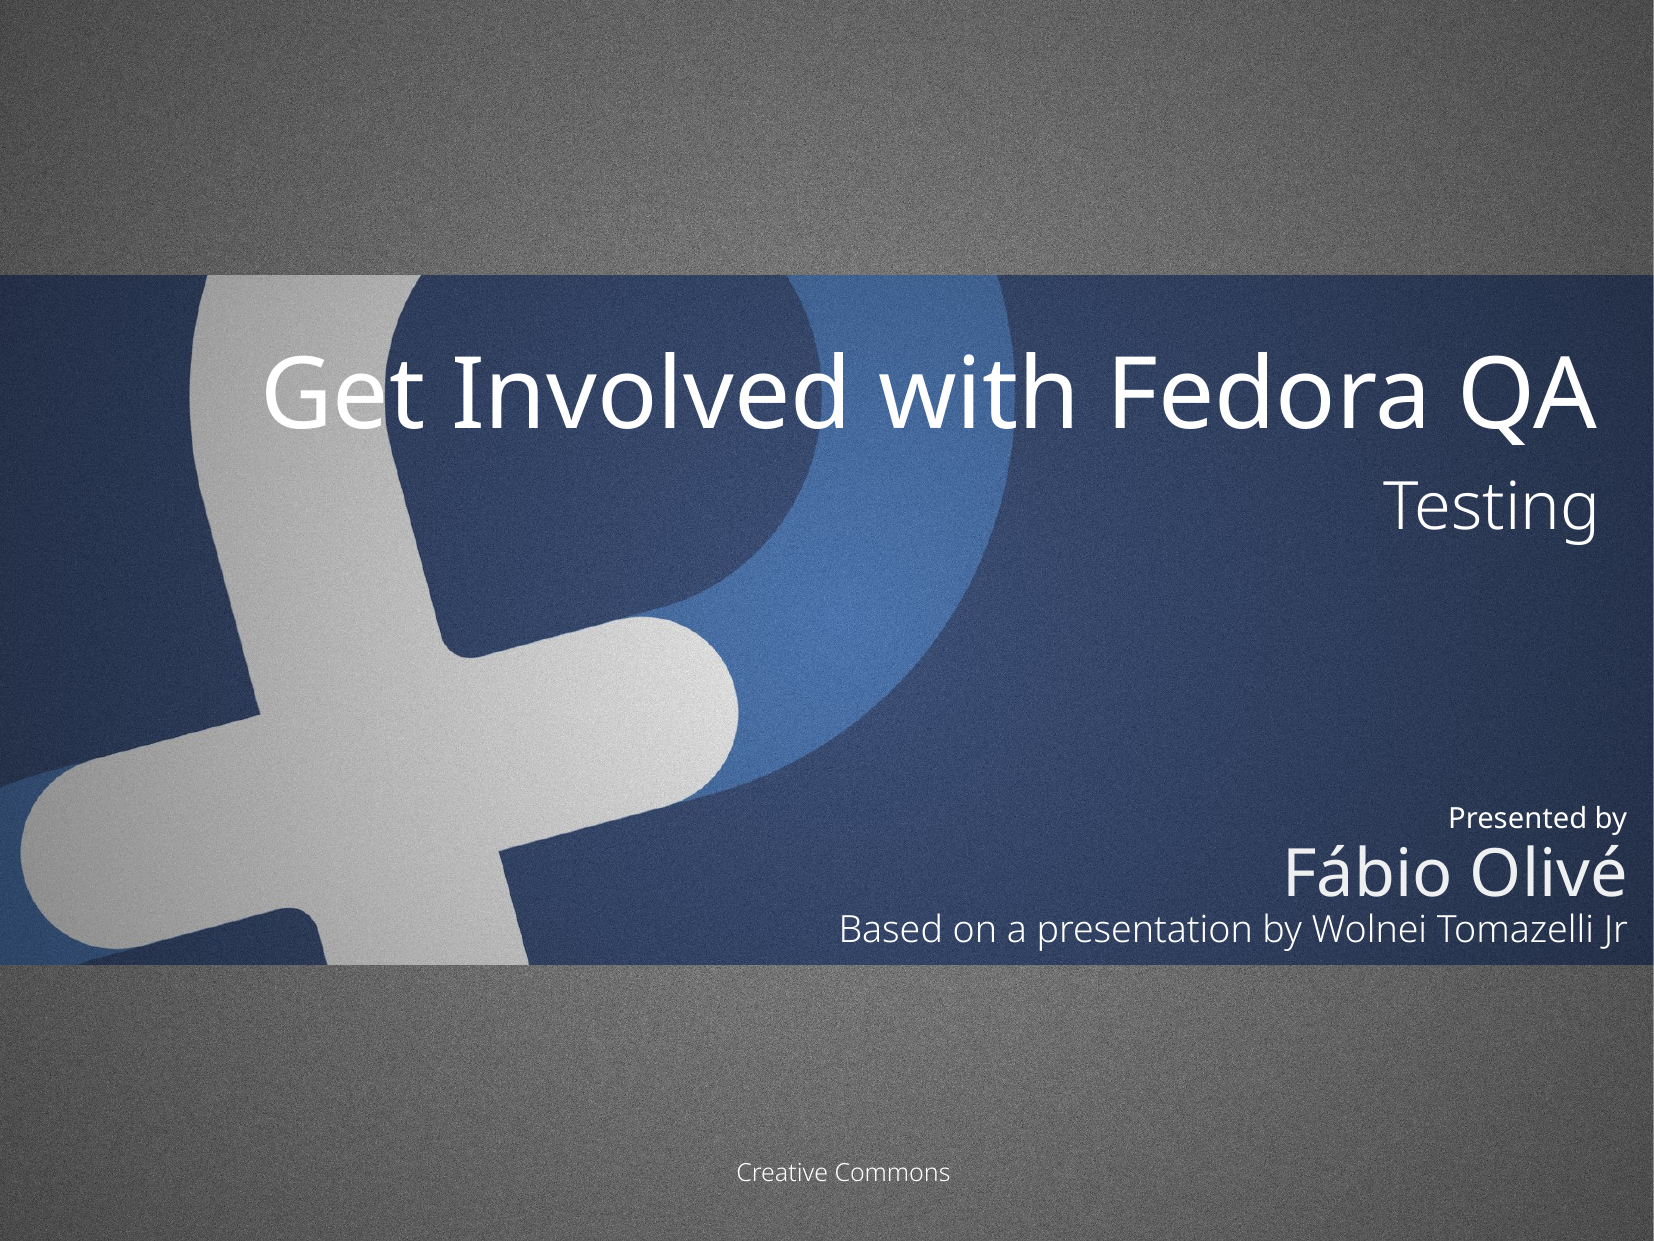

# Get Involved with Fedora QA
Testing
Presented by
Fábio Olivé
Based on a presentation by Wolnei Tomazelli Jr
Creative Commons